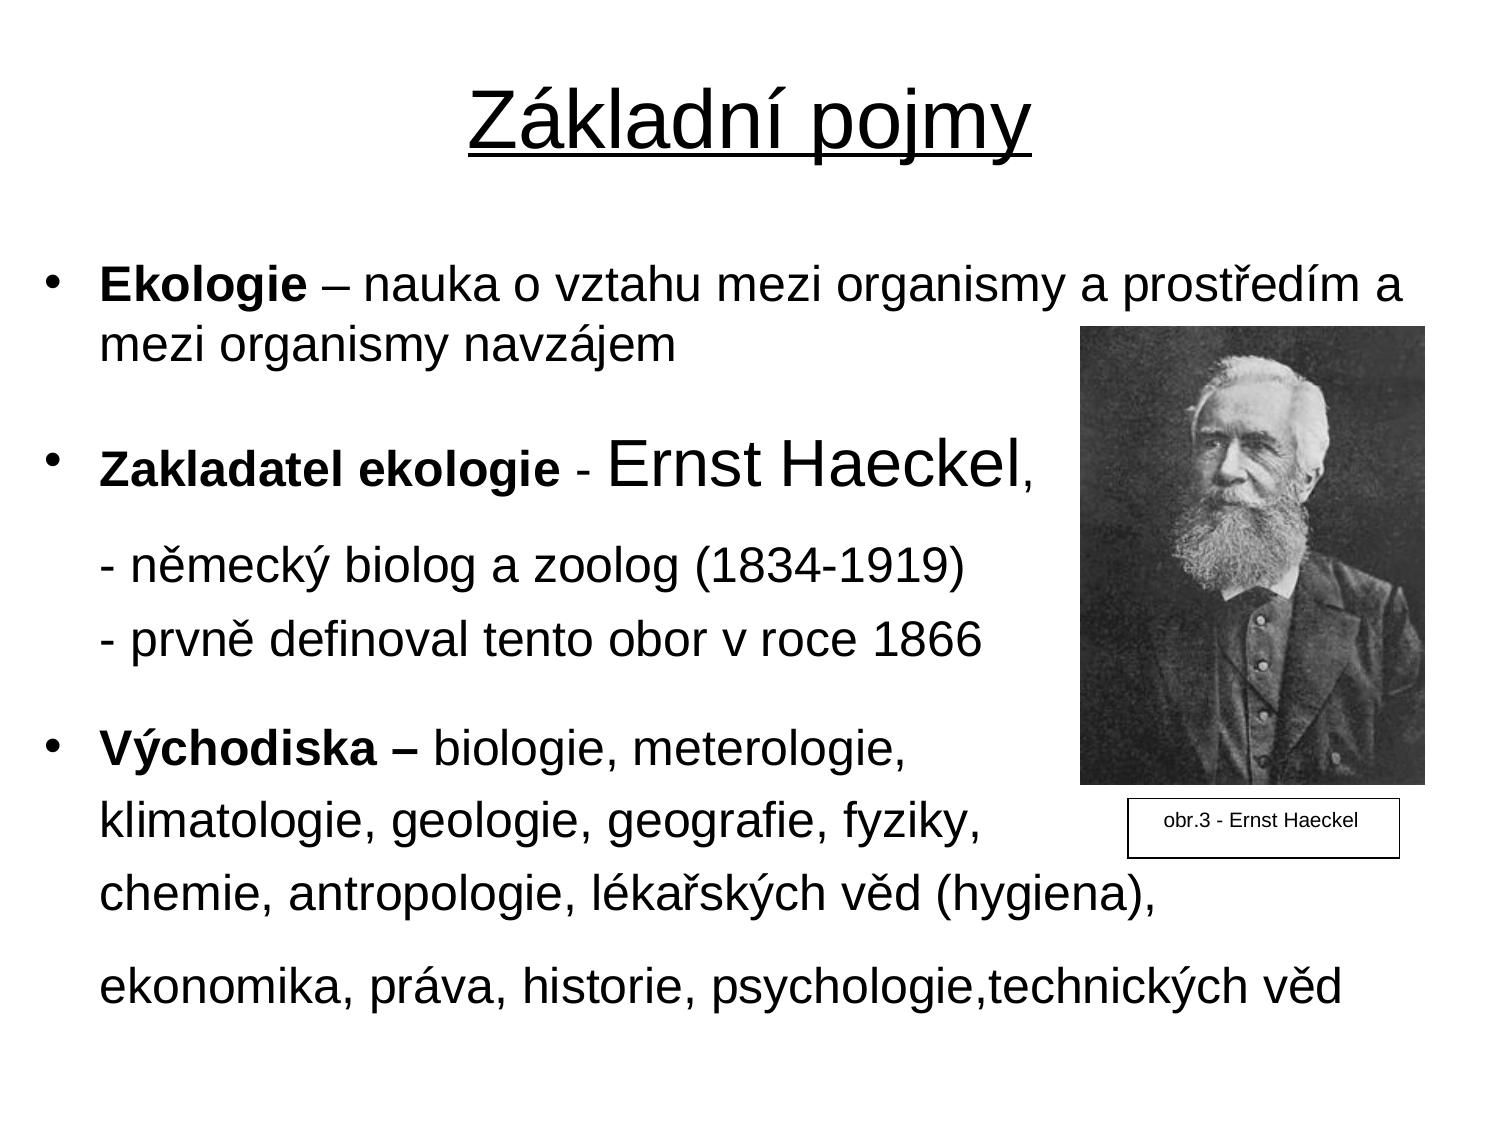

# Základní pojmy
Ekologie – nauka o vztahu mezi organismy a prostředím a mezi organismy navzájem
Zakladatel ekologie - Ernst Haeckel,
	- německý biolog a zoolog (1834-1919)
	- prvně definoval tento obor v roce 1866
Východiska – biologie, meterologie,
	klimatologie, geologie, geografie, fyziky,
	chemie, antropologie, lékařských věd (hygiena),
	ekonomika, práva, historie, psychologie,technických věd
obr.3 - Ernst Haeckel